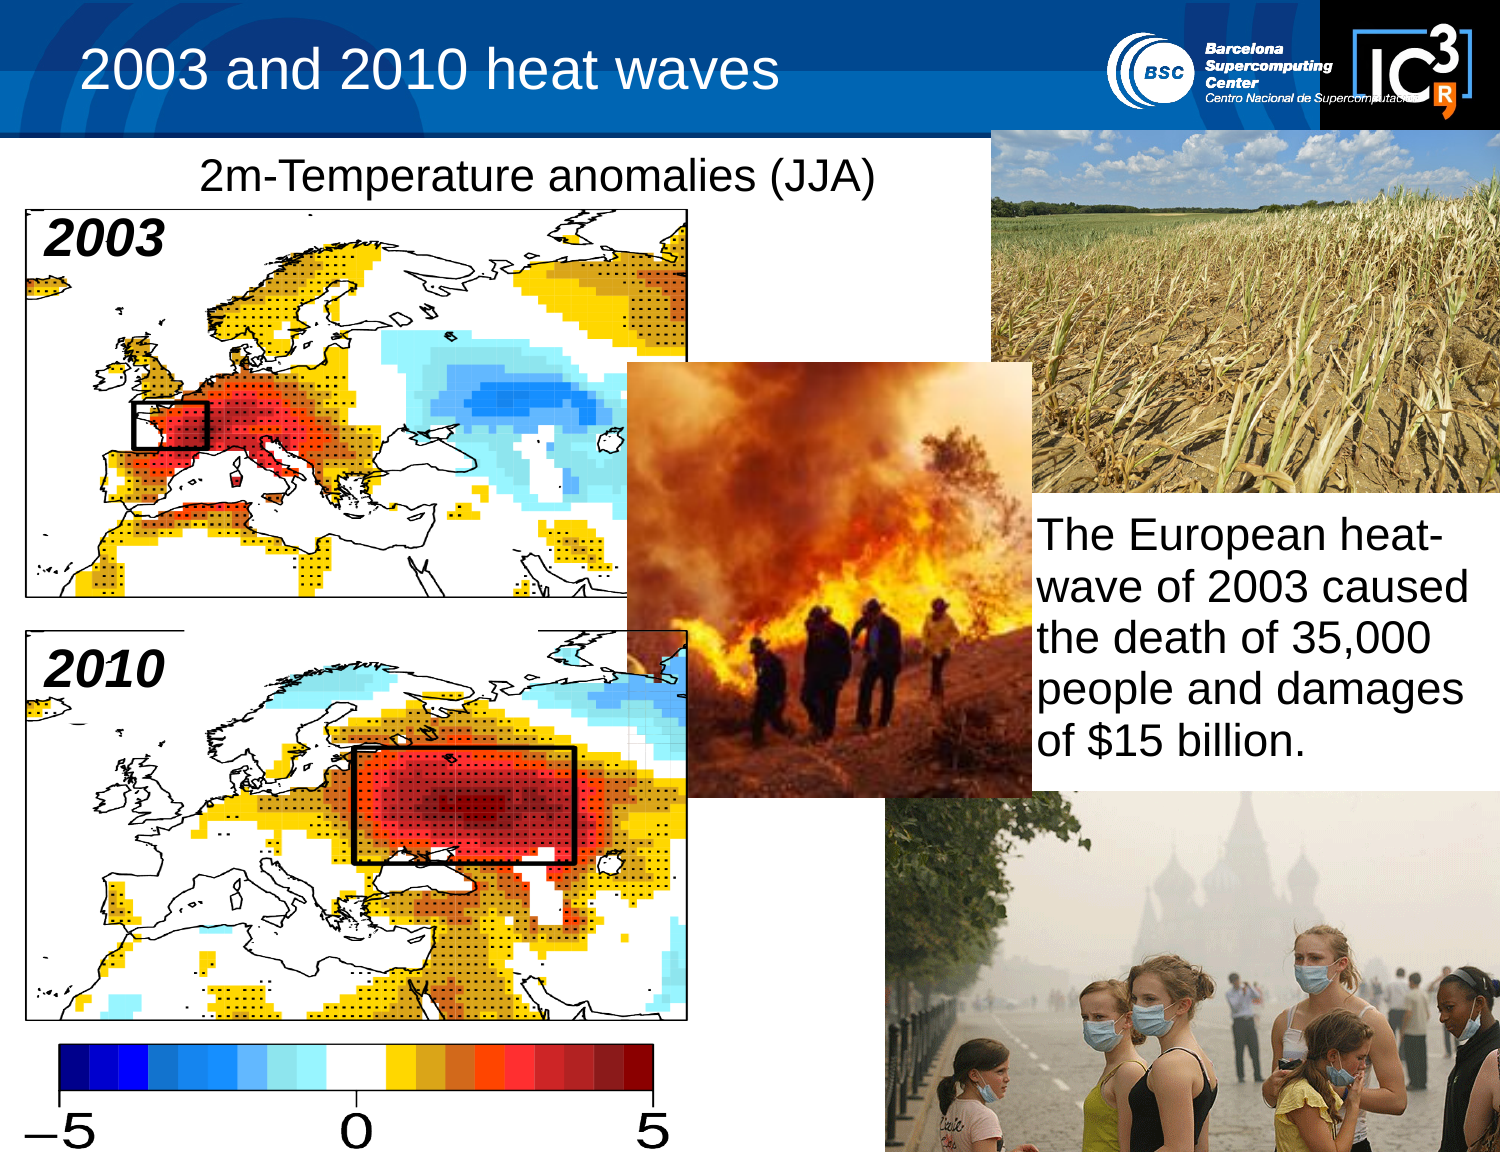

2003 and 2010 heat waves
2m-Temperature anomalies (JJA)
2003
The European heat-wave of 2003 caused the death of 35,000 people and damages of $15 billion.
2010